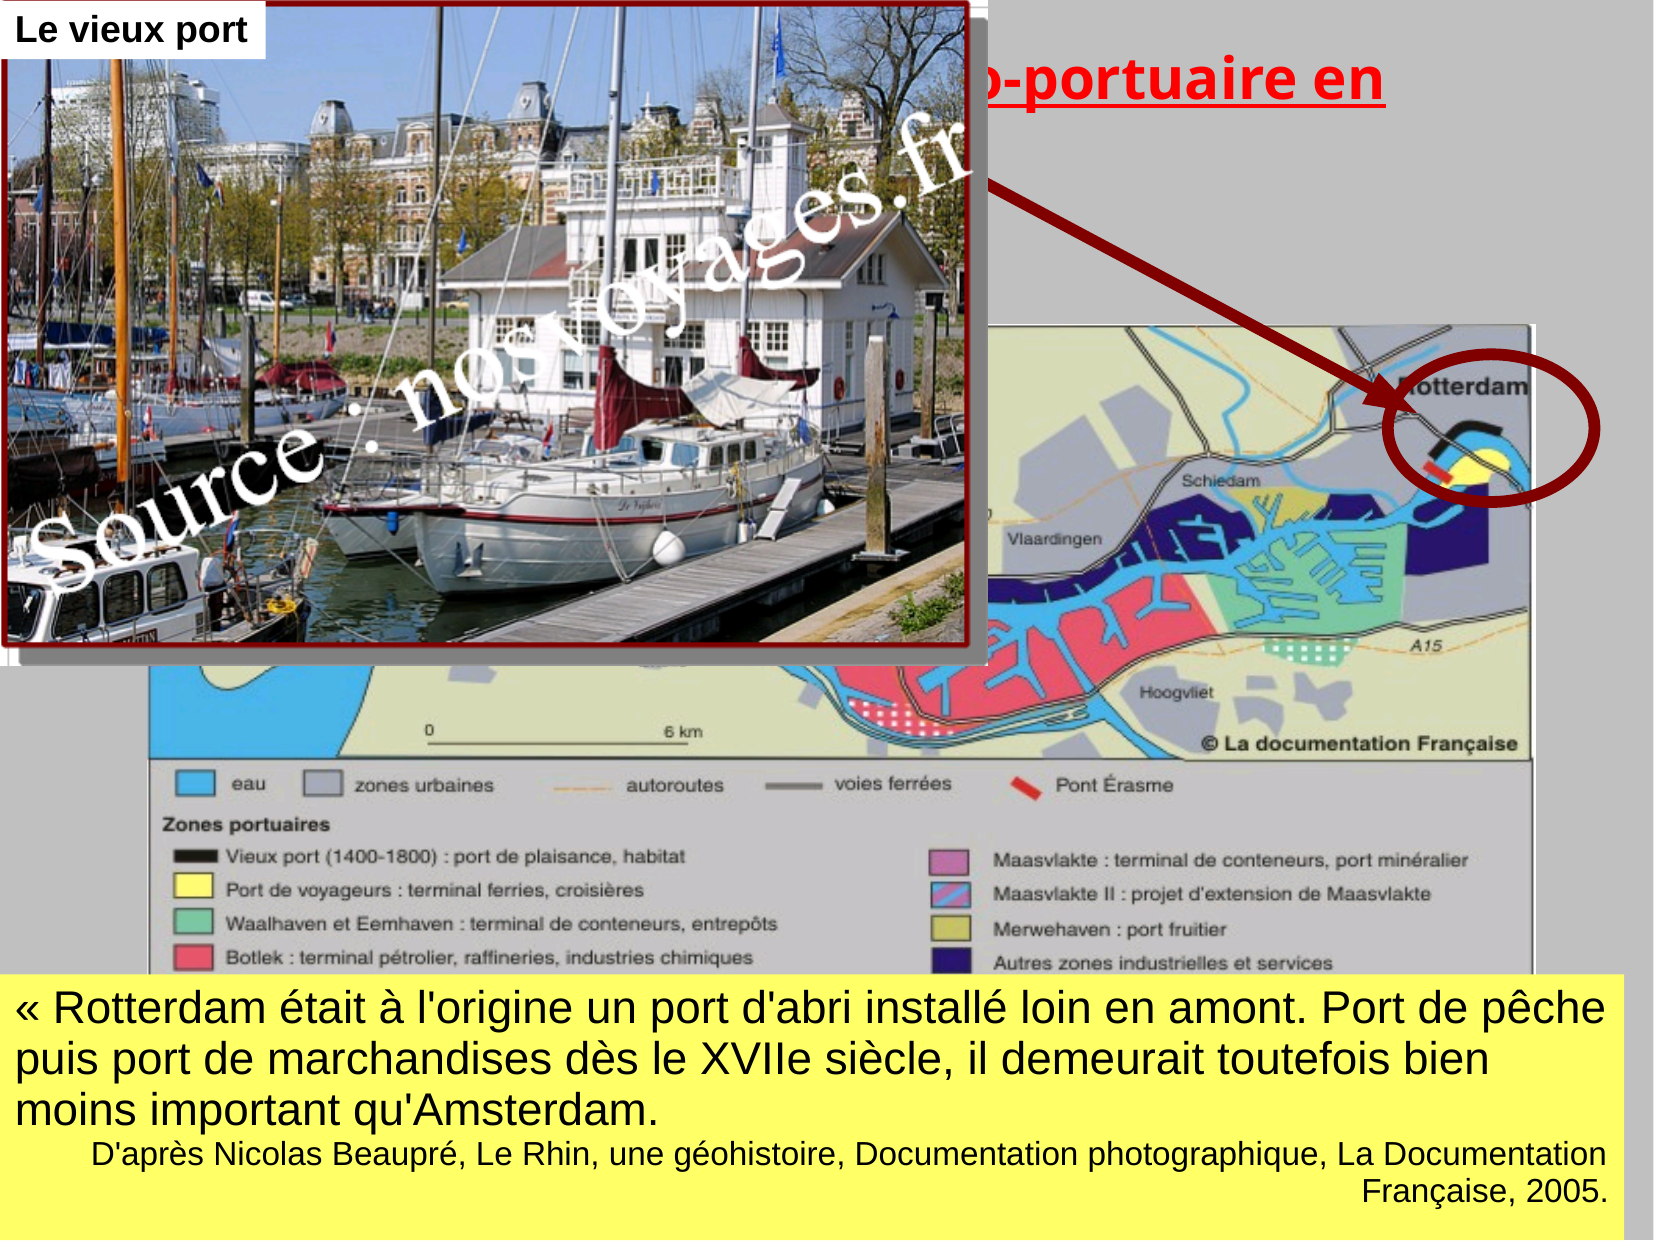

Le vieux port
2- Un vaste espace industrialo-portuaire en constante évolution :
« Rotterdam était à l'origine un port d'abri installé loin en amont. Port de pêche puis port de marchandises dès le XVIIe siècle, il demeurait toutefois bien moins important qu'Amsterdam.
D'après Nicolas Beaupré, Le Rhin, une géohistoire, Documentation photographique, La Documentation Française, 2005.